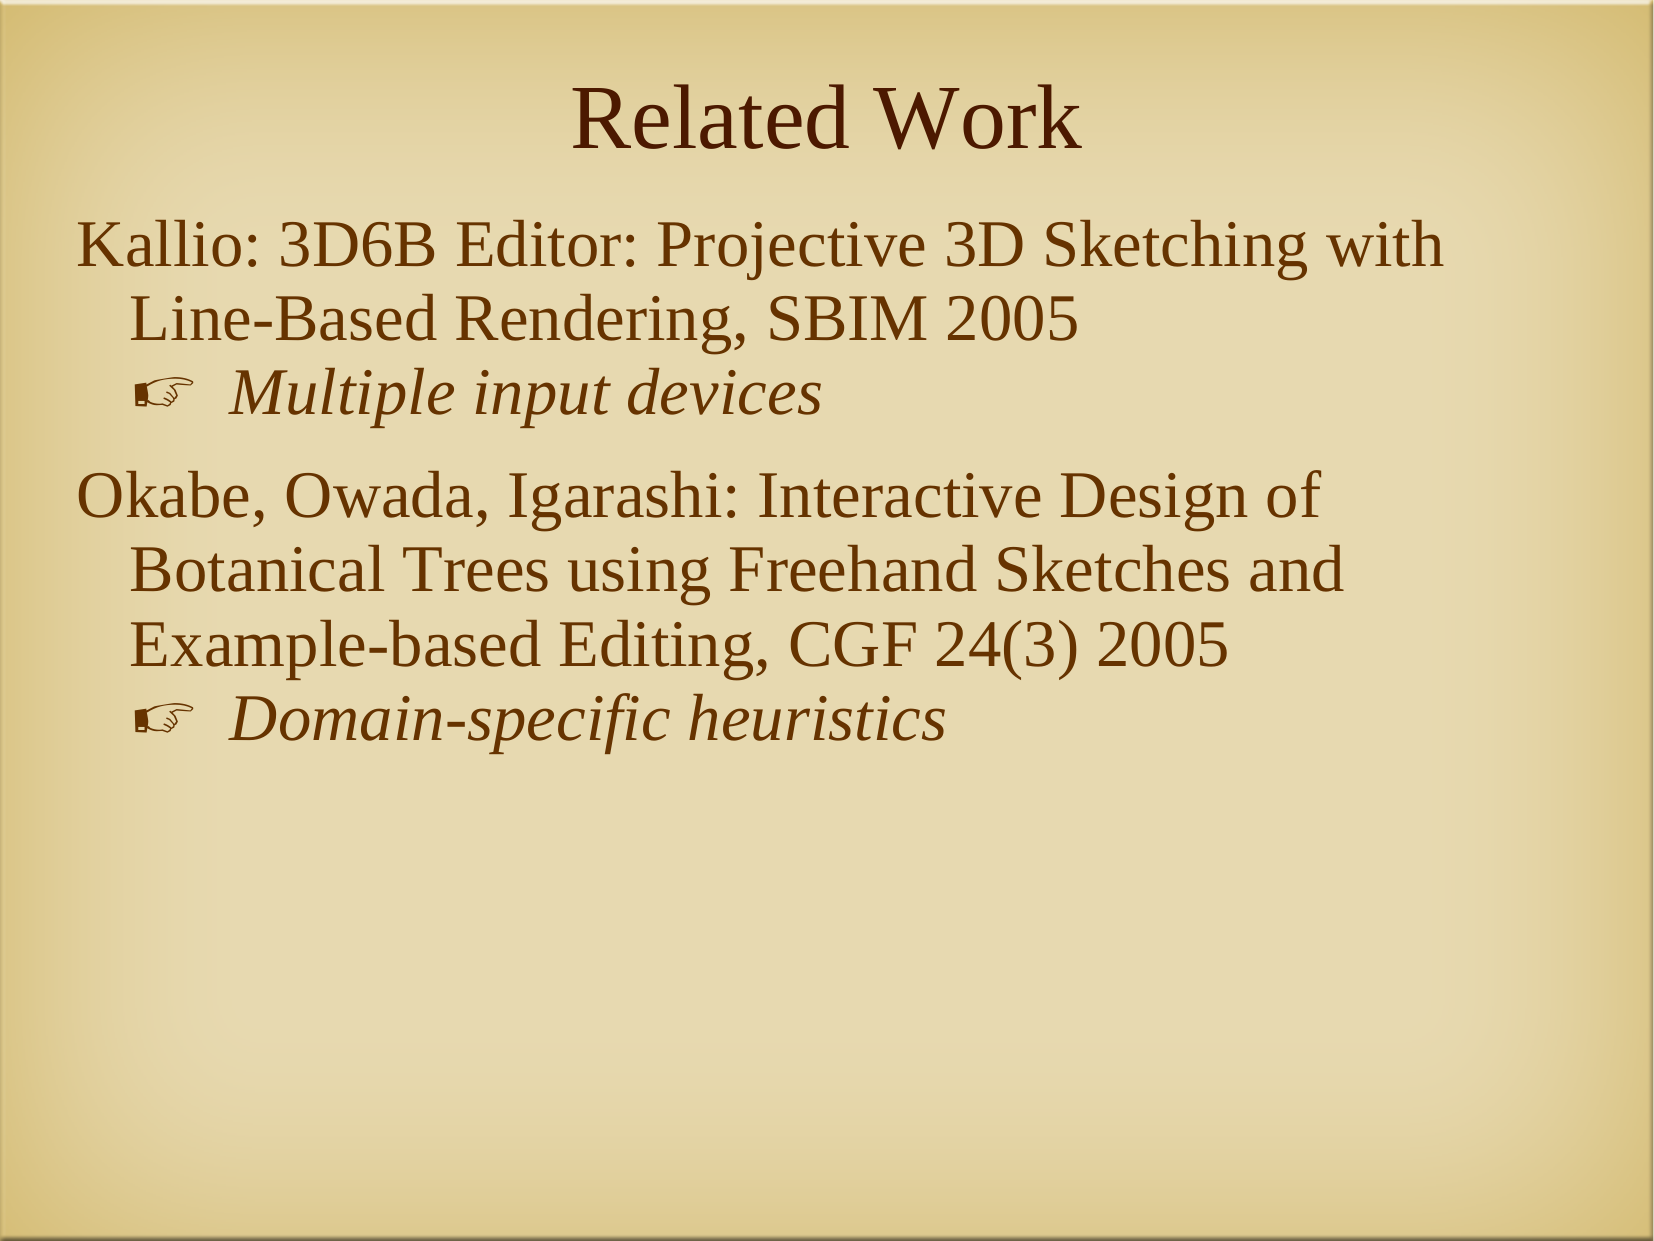

# Related Work
Kallio: 3D6B Editor: Projective 3D Sketching with Line-Based Rendering, SBIM 2005
 Multiple input devices
Okabe, Owada, Igarashi: Interactive Design of Botanical Trees using Freehand Sketches and Example-based Editing, CGF 24(3) 2005
 Domain-specific heuristics